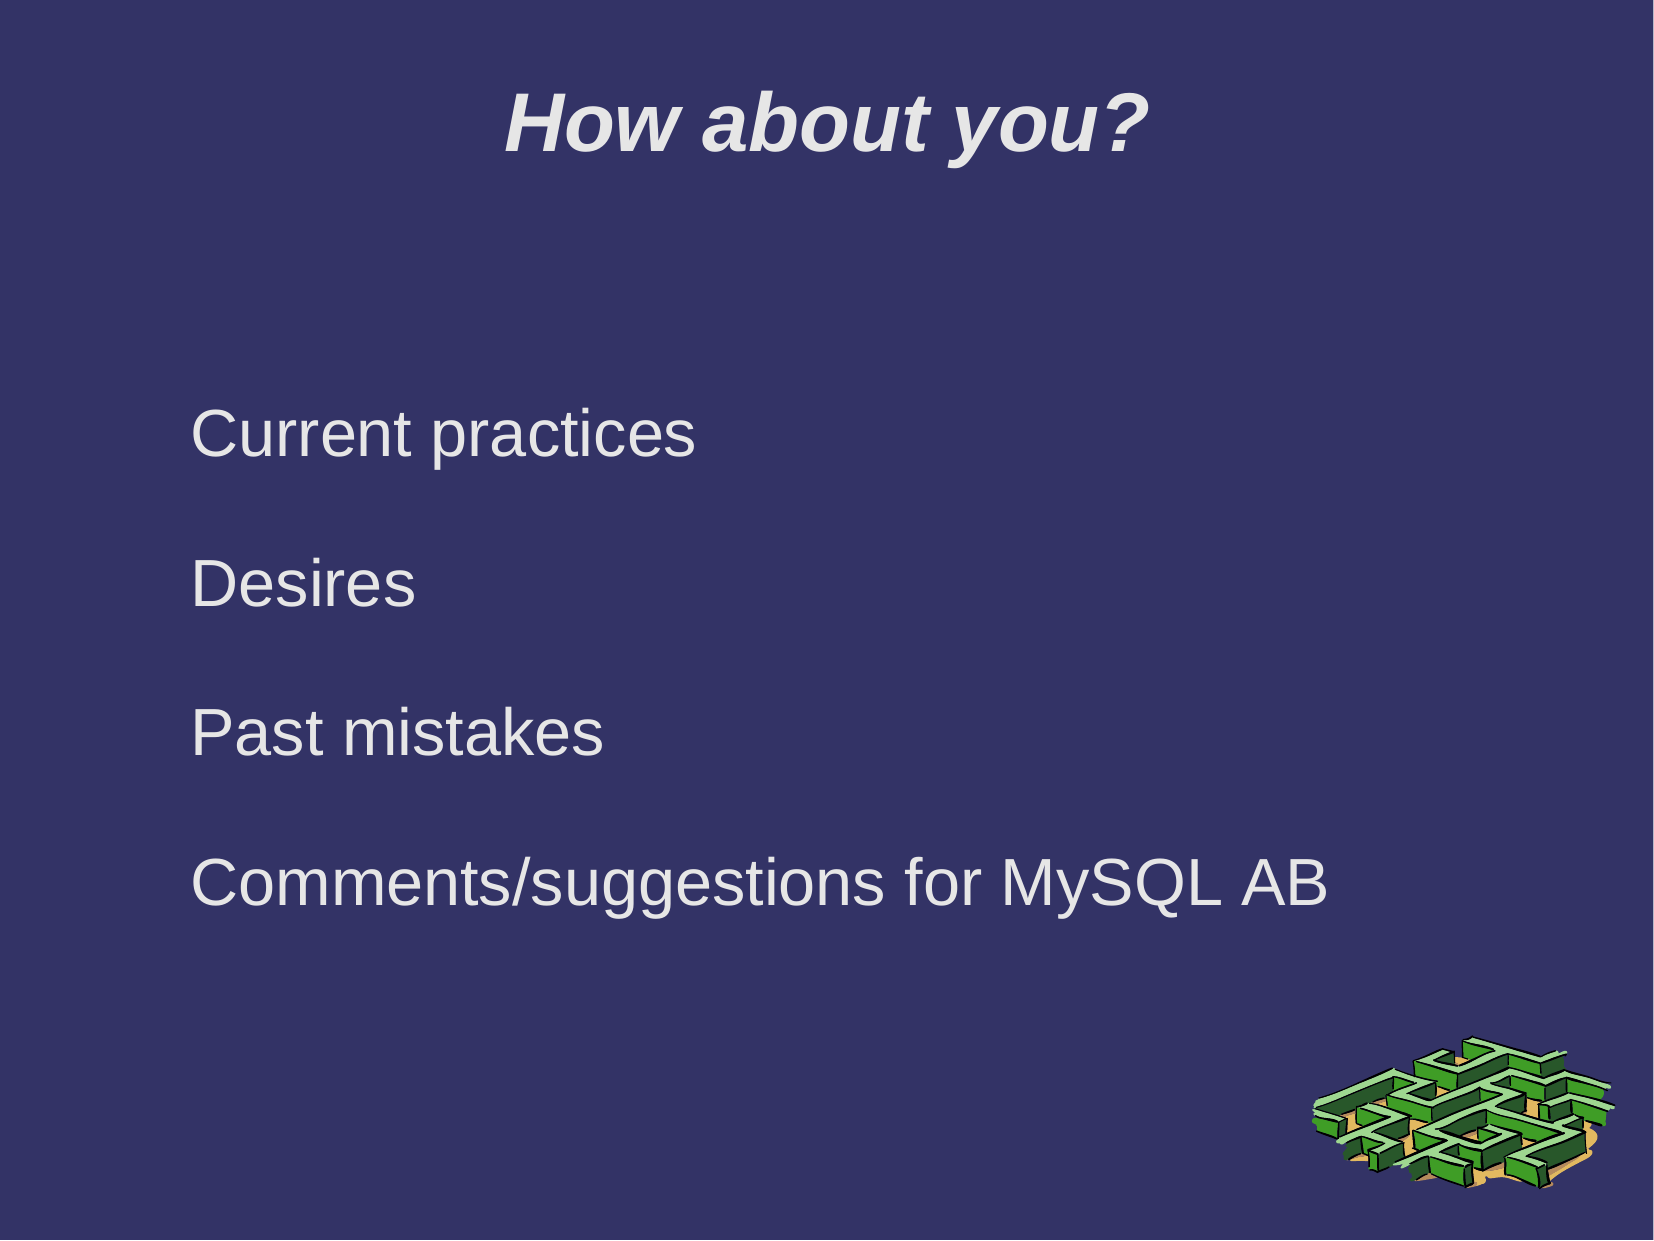

# How about you?
Current practices
Desires
Past mistakes
Comments/suggestions for MySQL AB